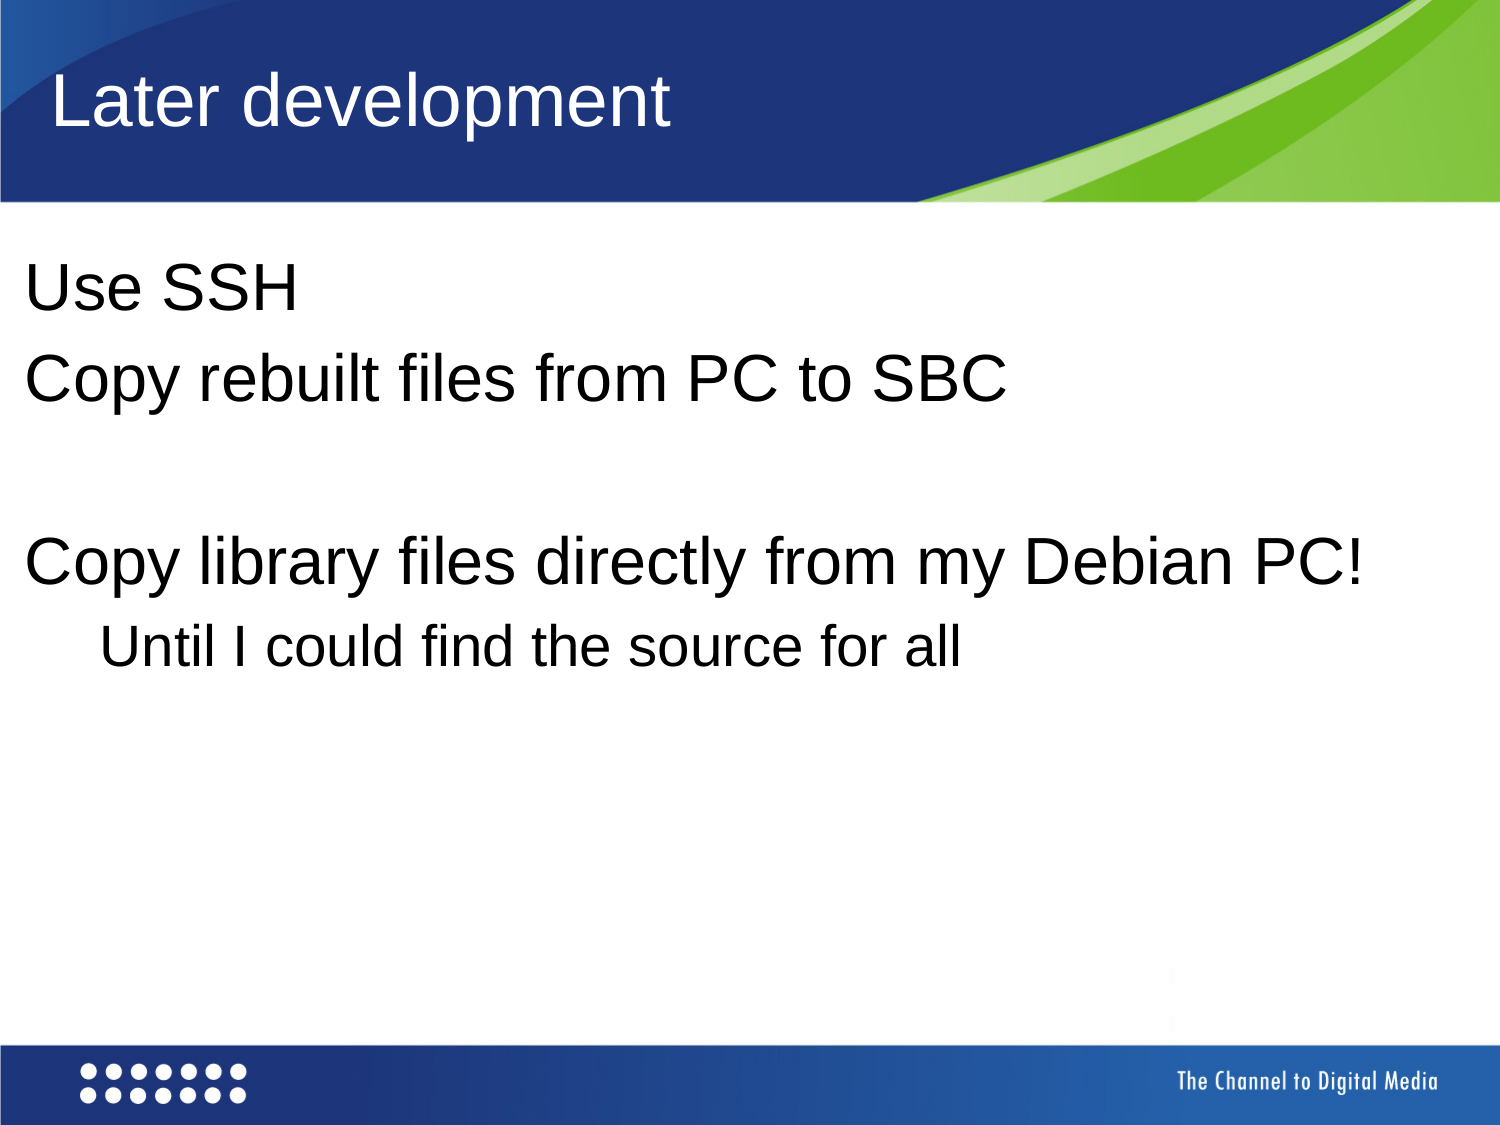

# Later development
Use SSH
Copy rebuilt files from PC to SBC
Copy library files directly from my Debian PC!
Until I could find the source for all